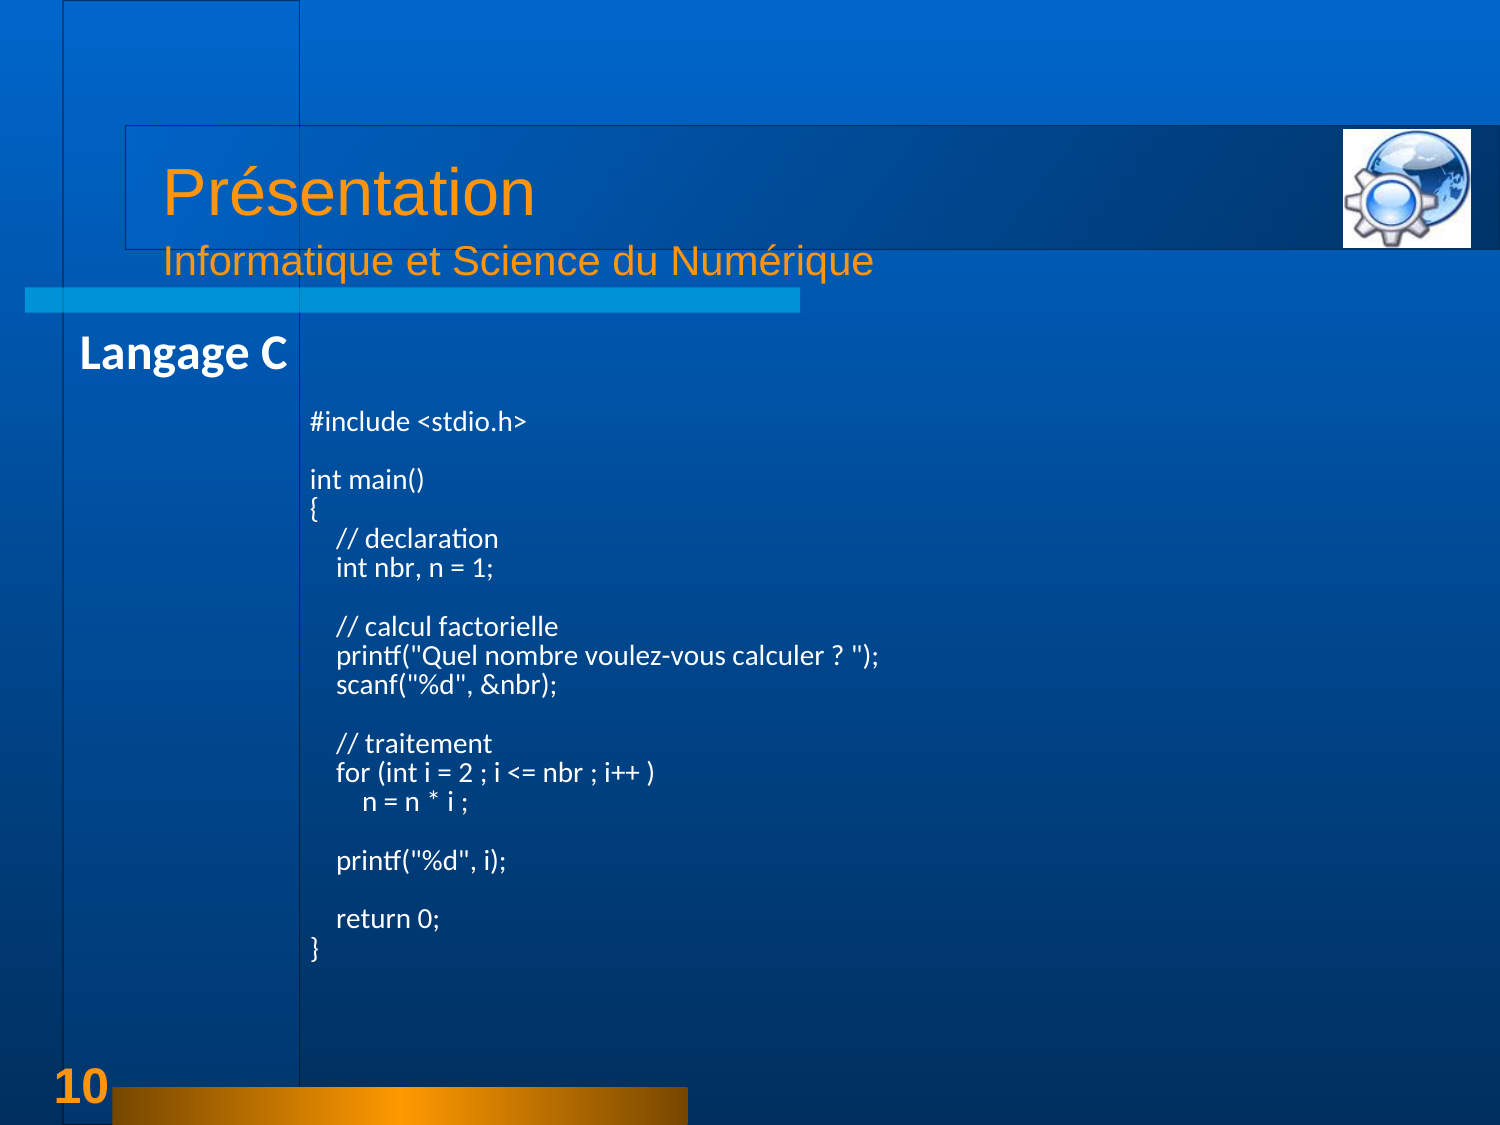

Langage C
#include <stdio.h>
int main()
{
 // declaration
 int nbr, n = 1;
 // calcul factorielle
 printf("Quel nombre voulez-vous calculer ? ");
 scanf("%d", &nbr);
 // traitement
 for (int i = 2 ; i <= nbr ; i++ )
 n = n * i ;
 printf("%d", i);
 return 0;
}